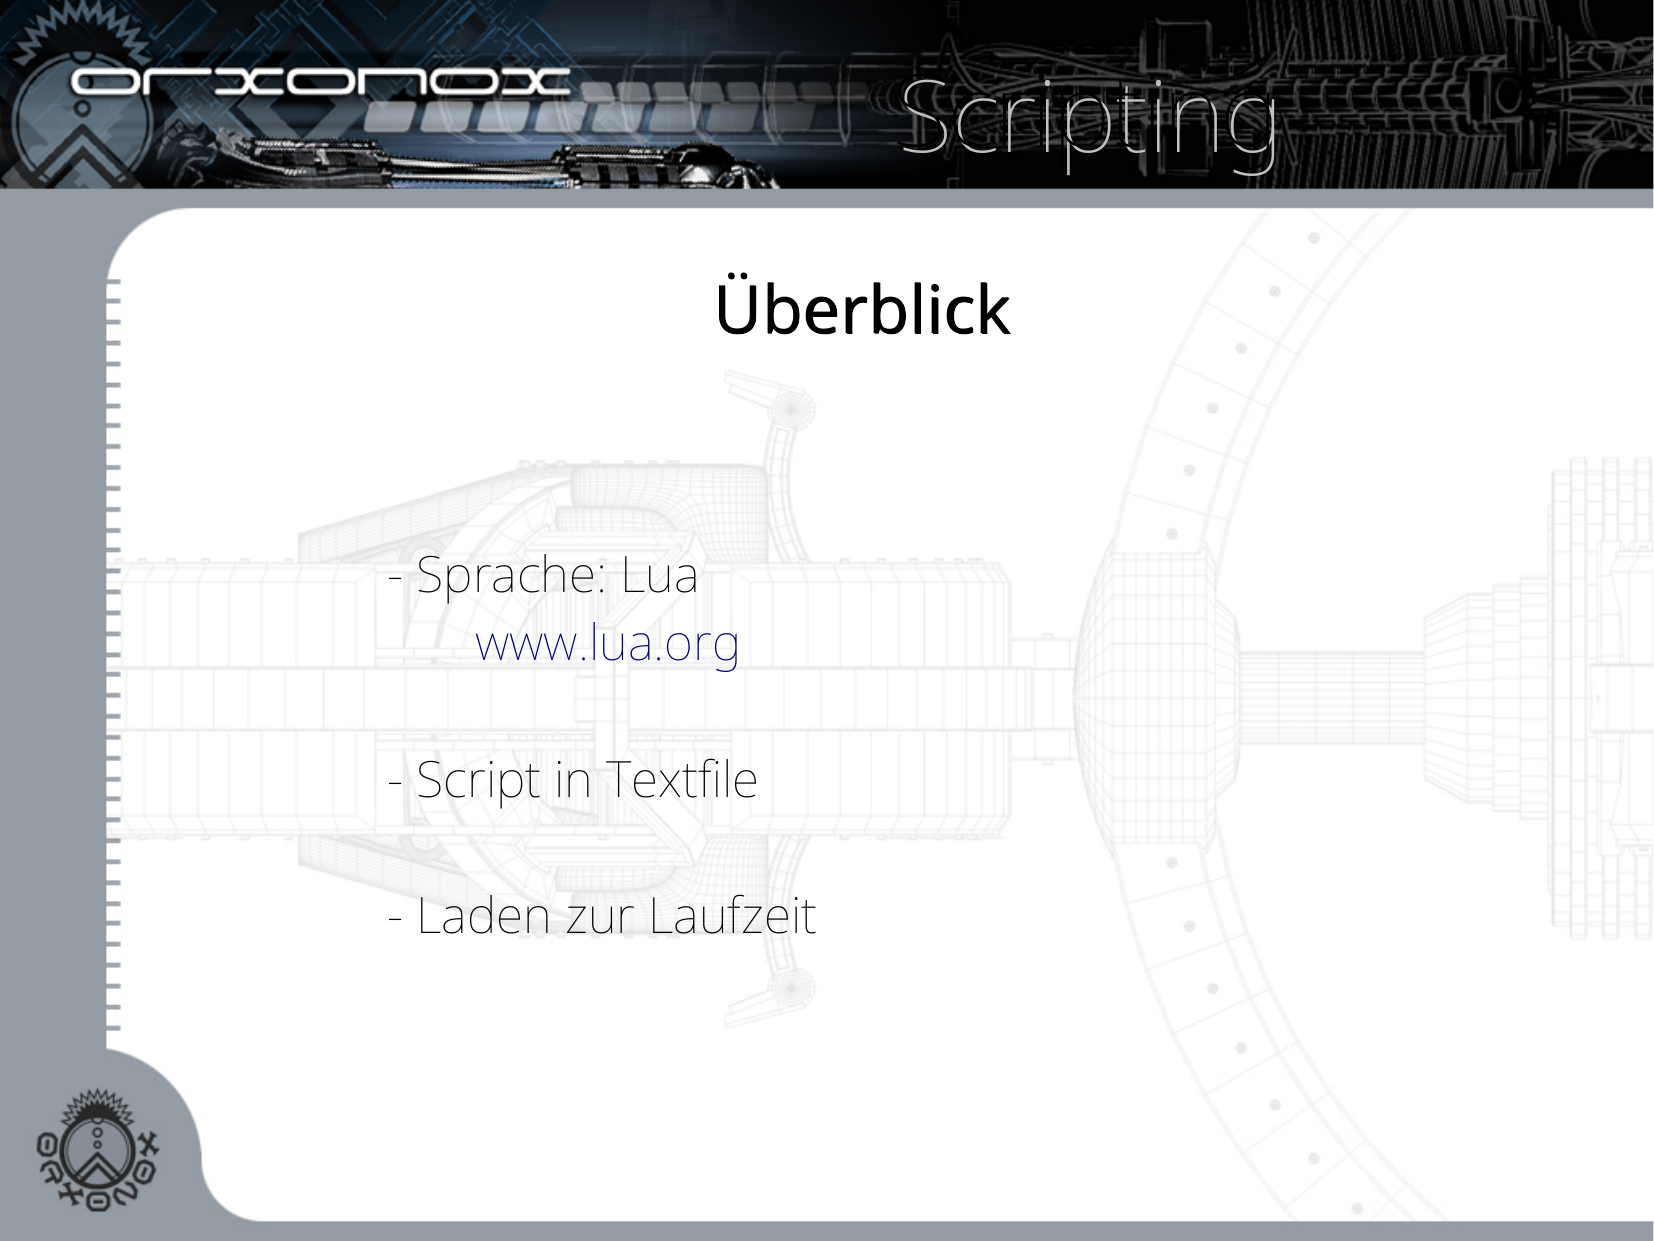

Scripting
Überblick
- Sprache: Lua
	 www.lua.org
- Script in Textfile
- Laden zur Laufzeit